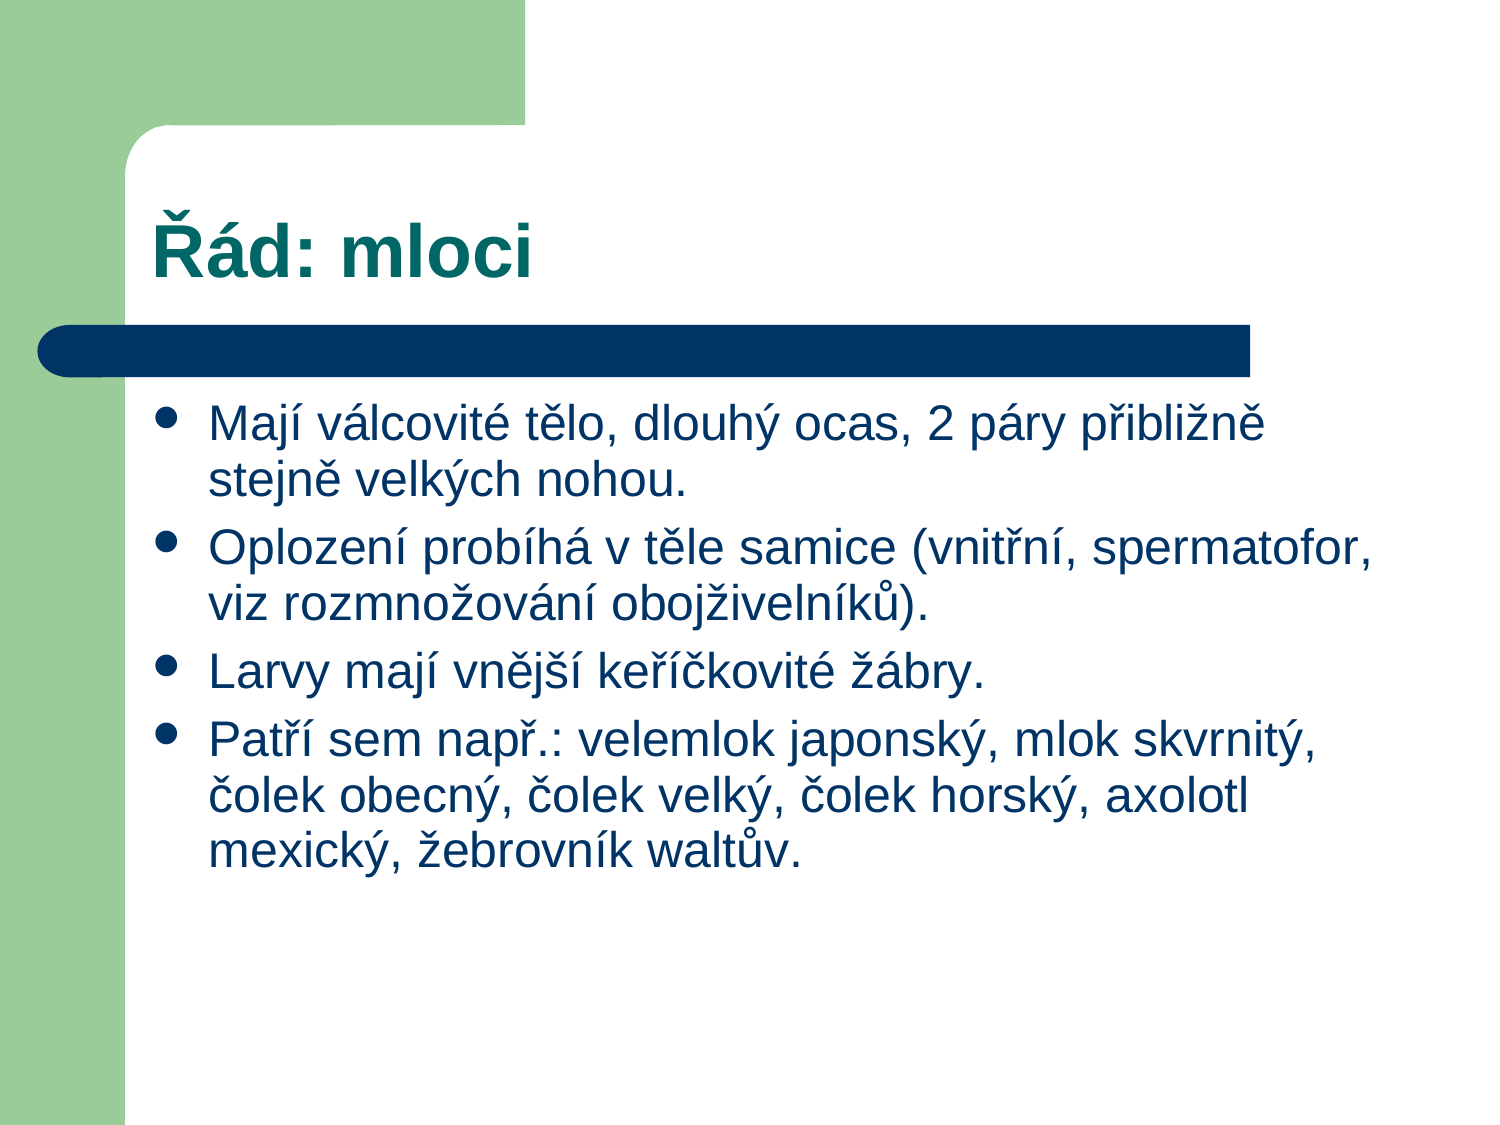

# Řád: mloci
Mají válcovité tělo, dlouhý ocas, 2 páry přibližně stejně velkých nohou.
Oplození probíhá v těle samice (vnitřní, spermatofor, viz rozmnožování obojživelníků).
Larvy mají vnější keříčkovité žábry.
Patří sem např.: velemlok japonský, mlok skvrnitý, čolek obecný, čolek velký, čolek horský, axolotl mexický, žebrovník waltův.